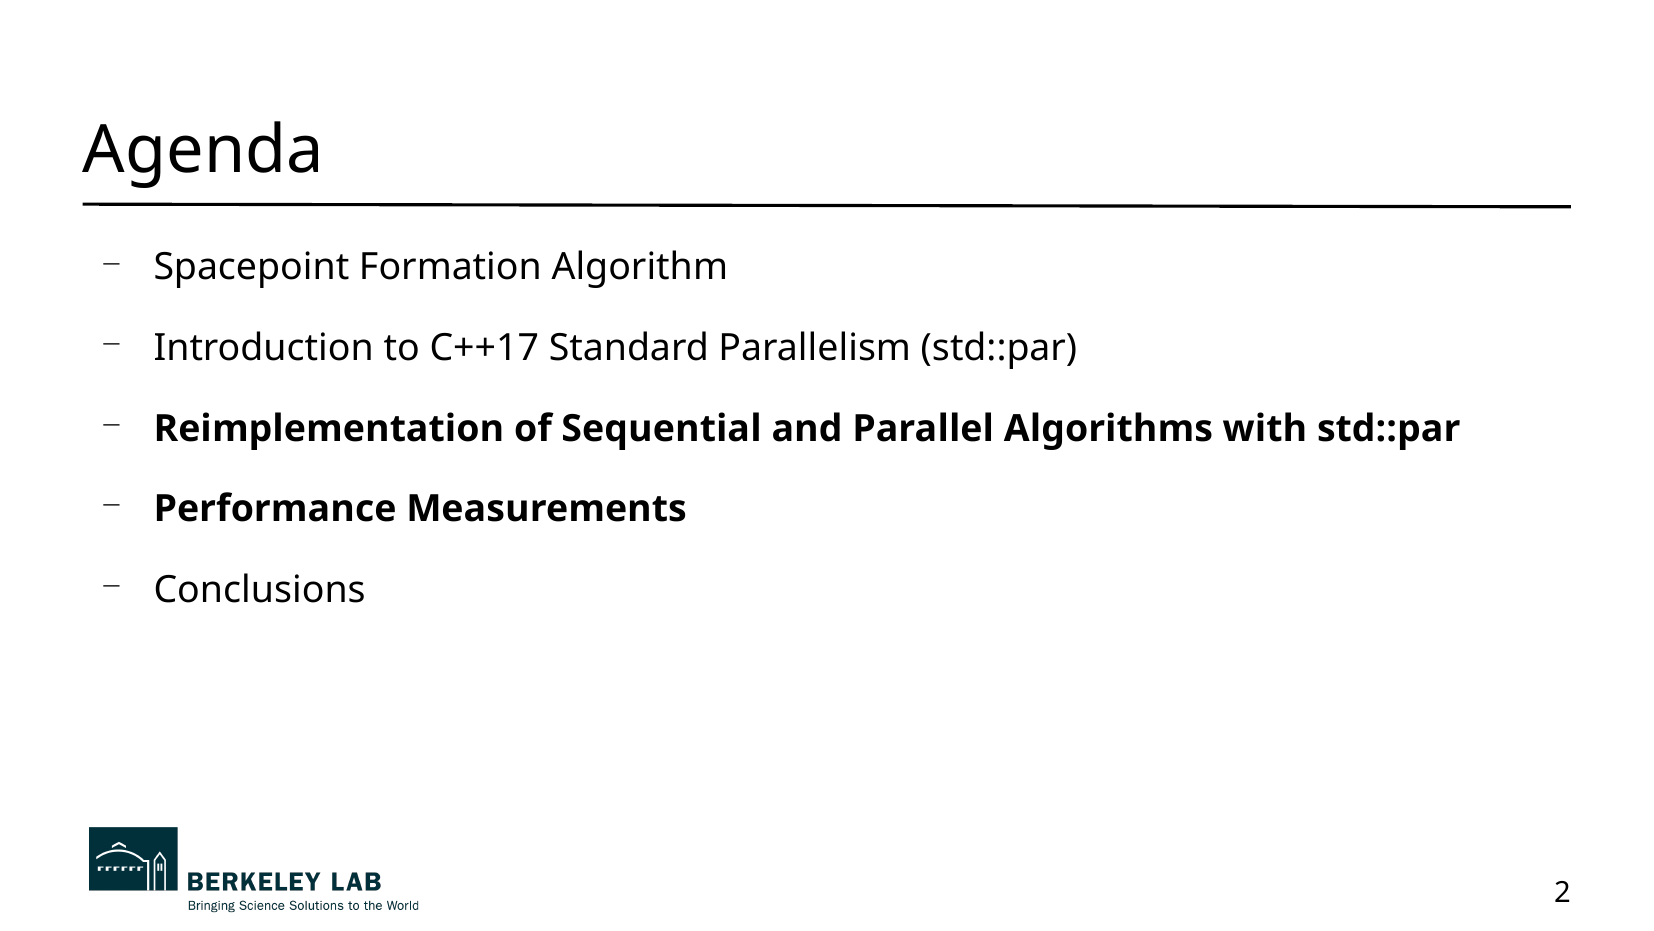

# Agenda
Spacepoint Formation Algorithm
Introduction to C++17 Standard Parallelism (std::par)
Reimplementation of Sequential and Parallel Algorithms with std::par
Performance Measurements
Conclusions
2